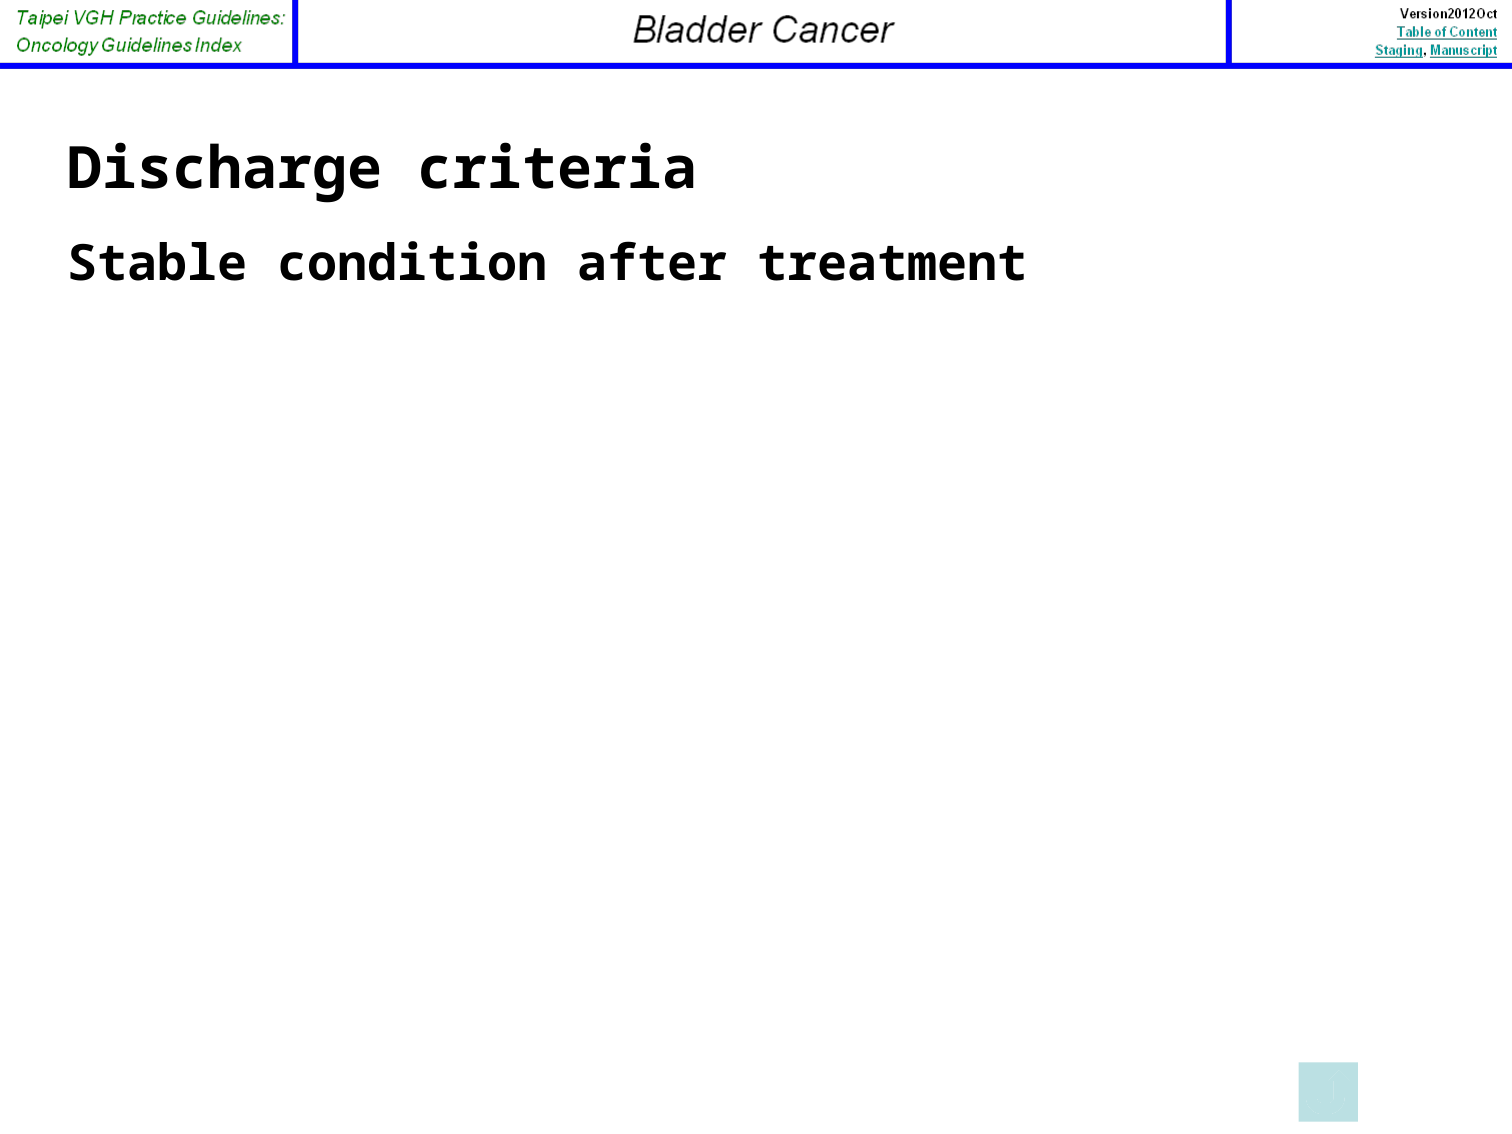

# Discharge criteria Stable condition after treatment